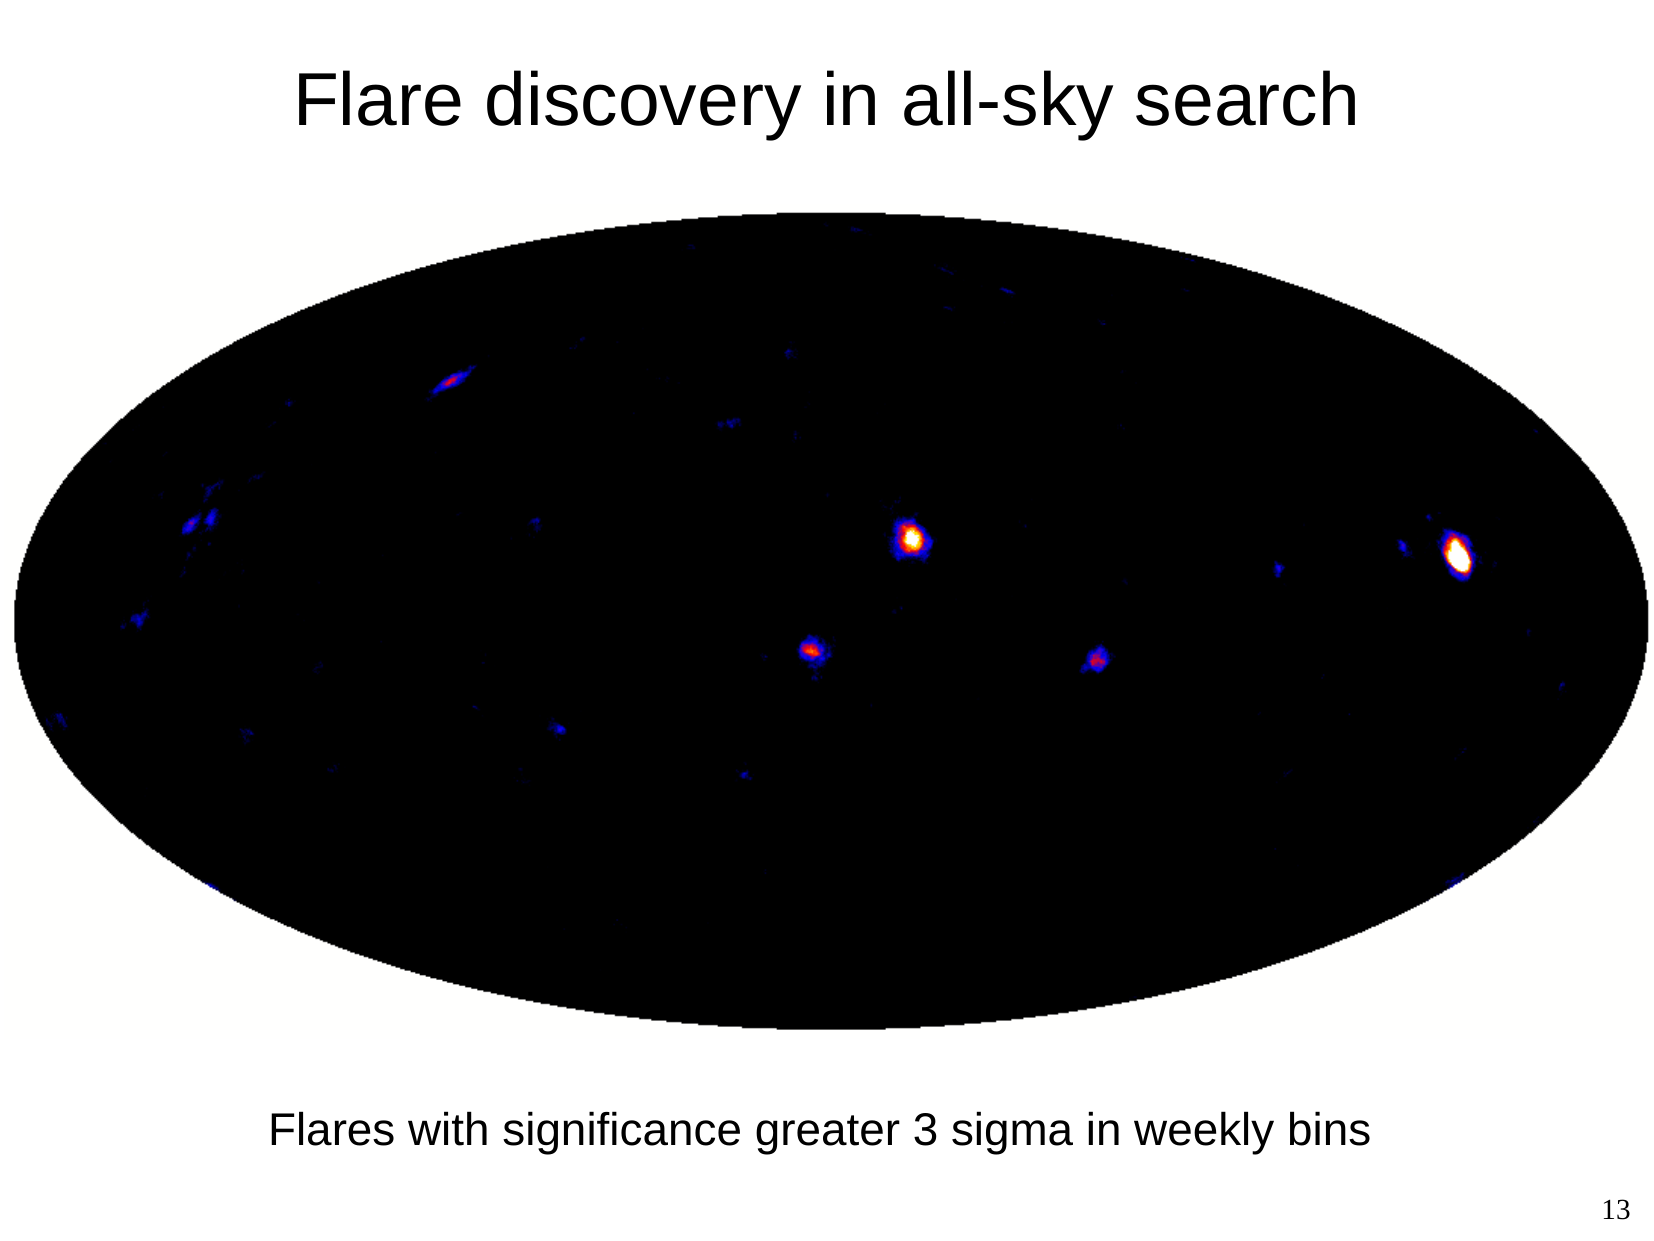

# Flare discovery in all-sky search
Flares with significance greater 3 sigma in weekly bins
13